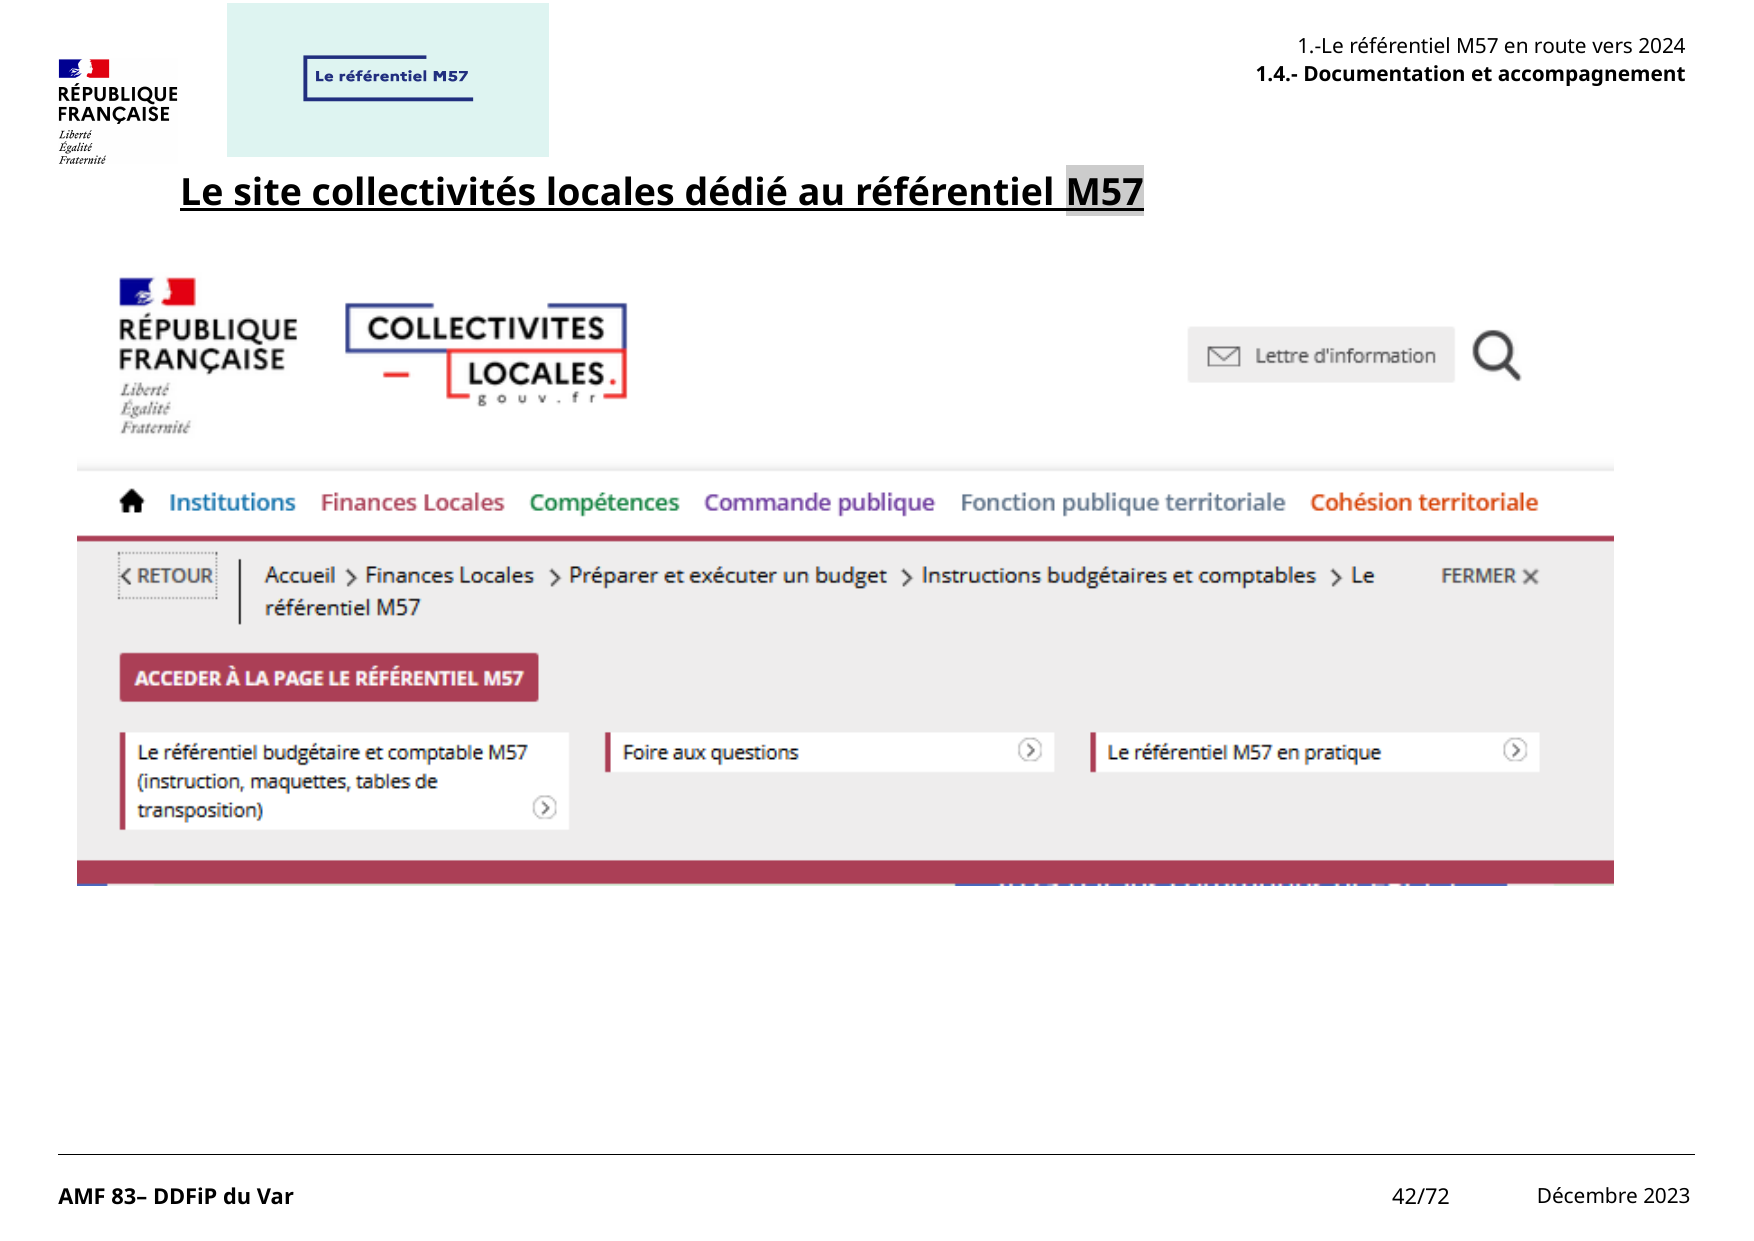

1.-Le référentiel M57 en route vers 2024
1.4.- Documentation et accompagnement
Le site collectivités locales dédié au référentiel M57
#